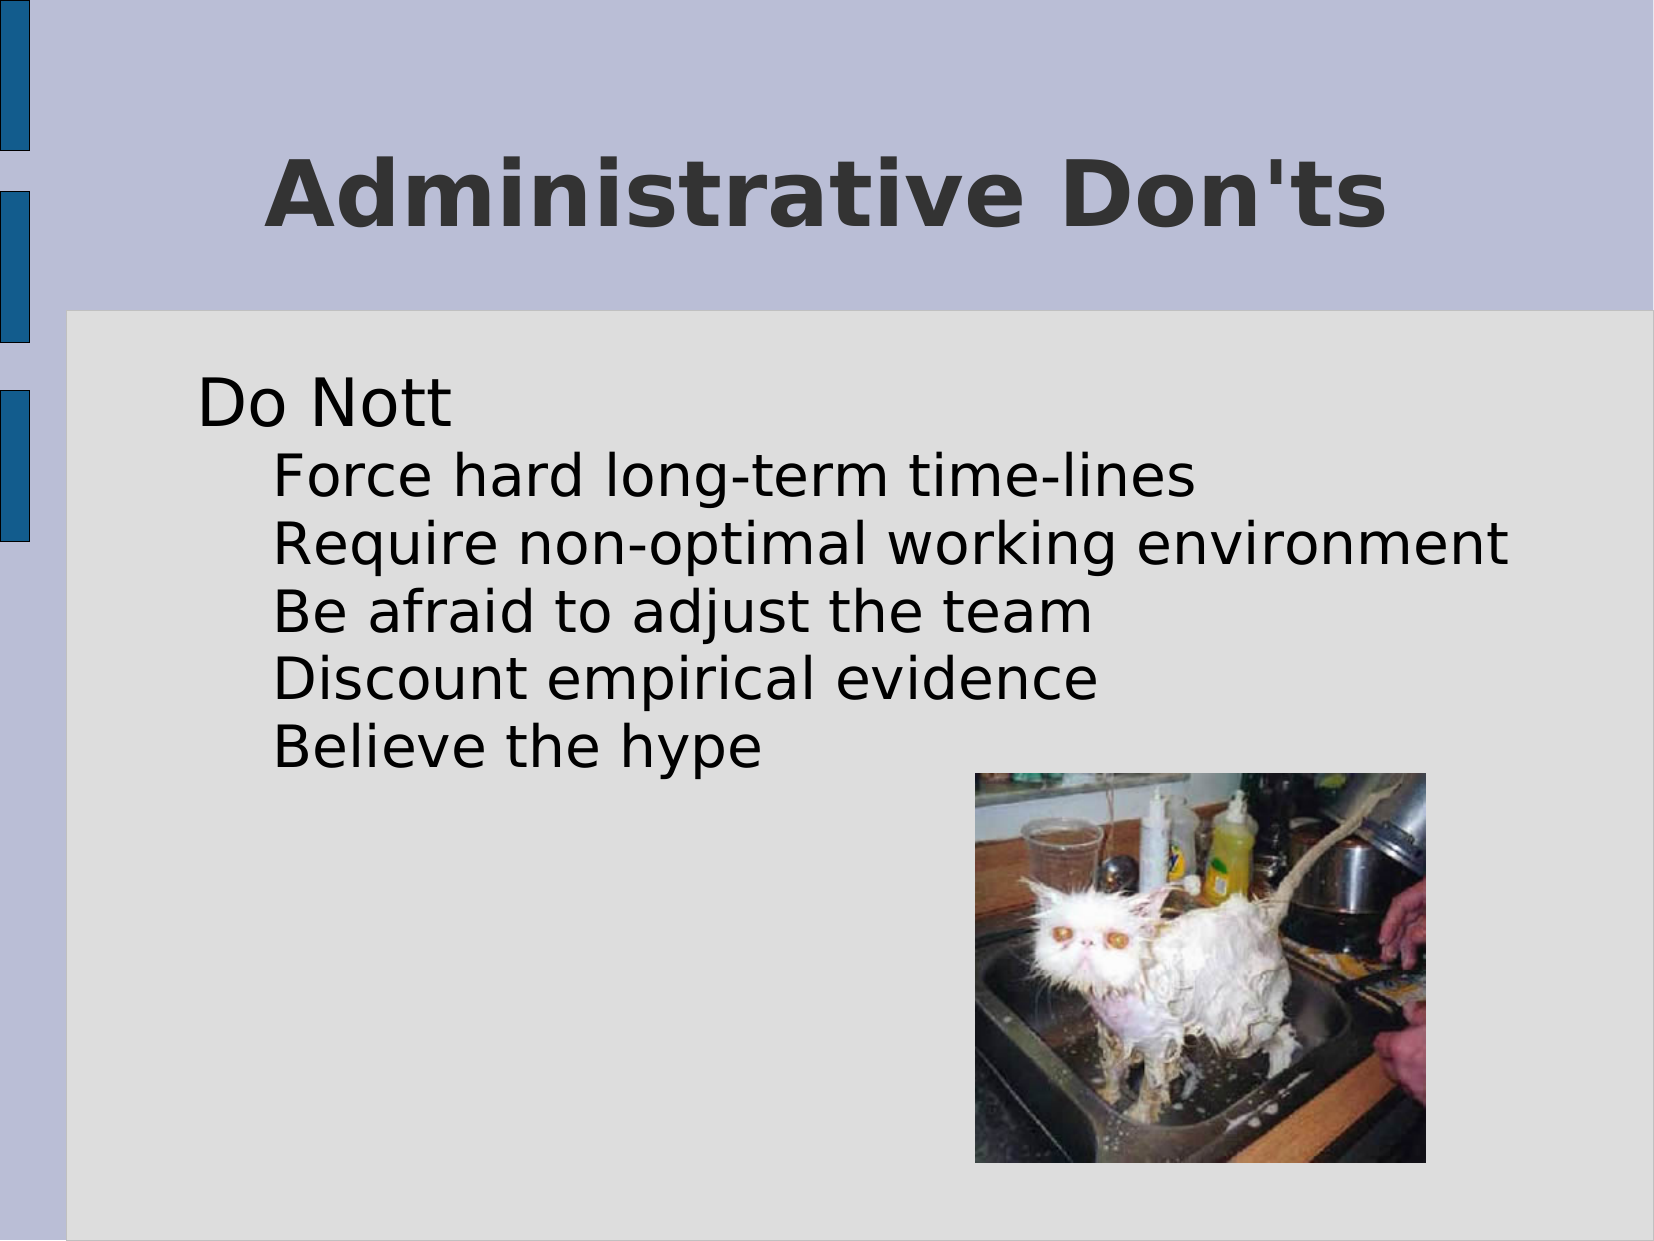

# Administrative Don'ts
Do Nott
Force hard long-term time-lines
Require non-optimal working environment
Be afraid to adjust the team
Discount empirical evidence
Believe the hype